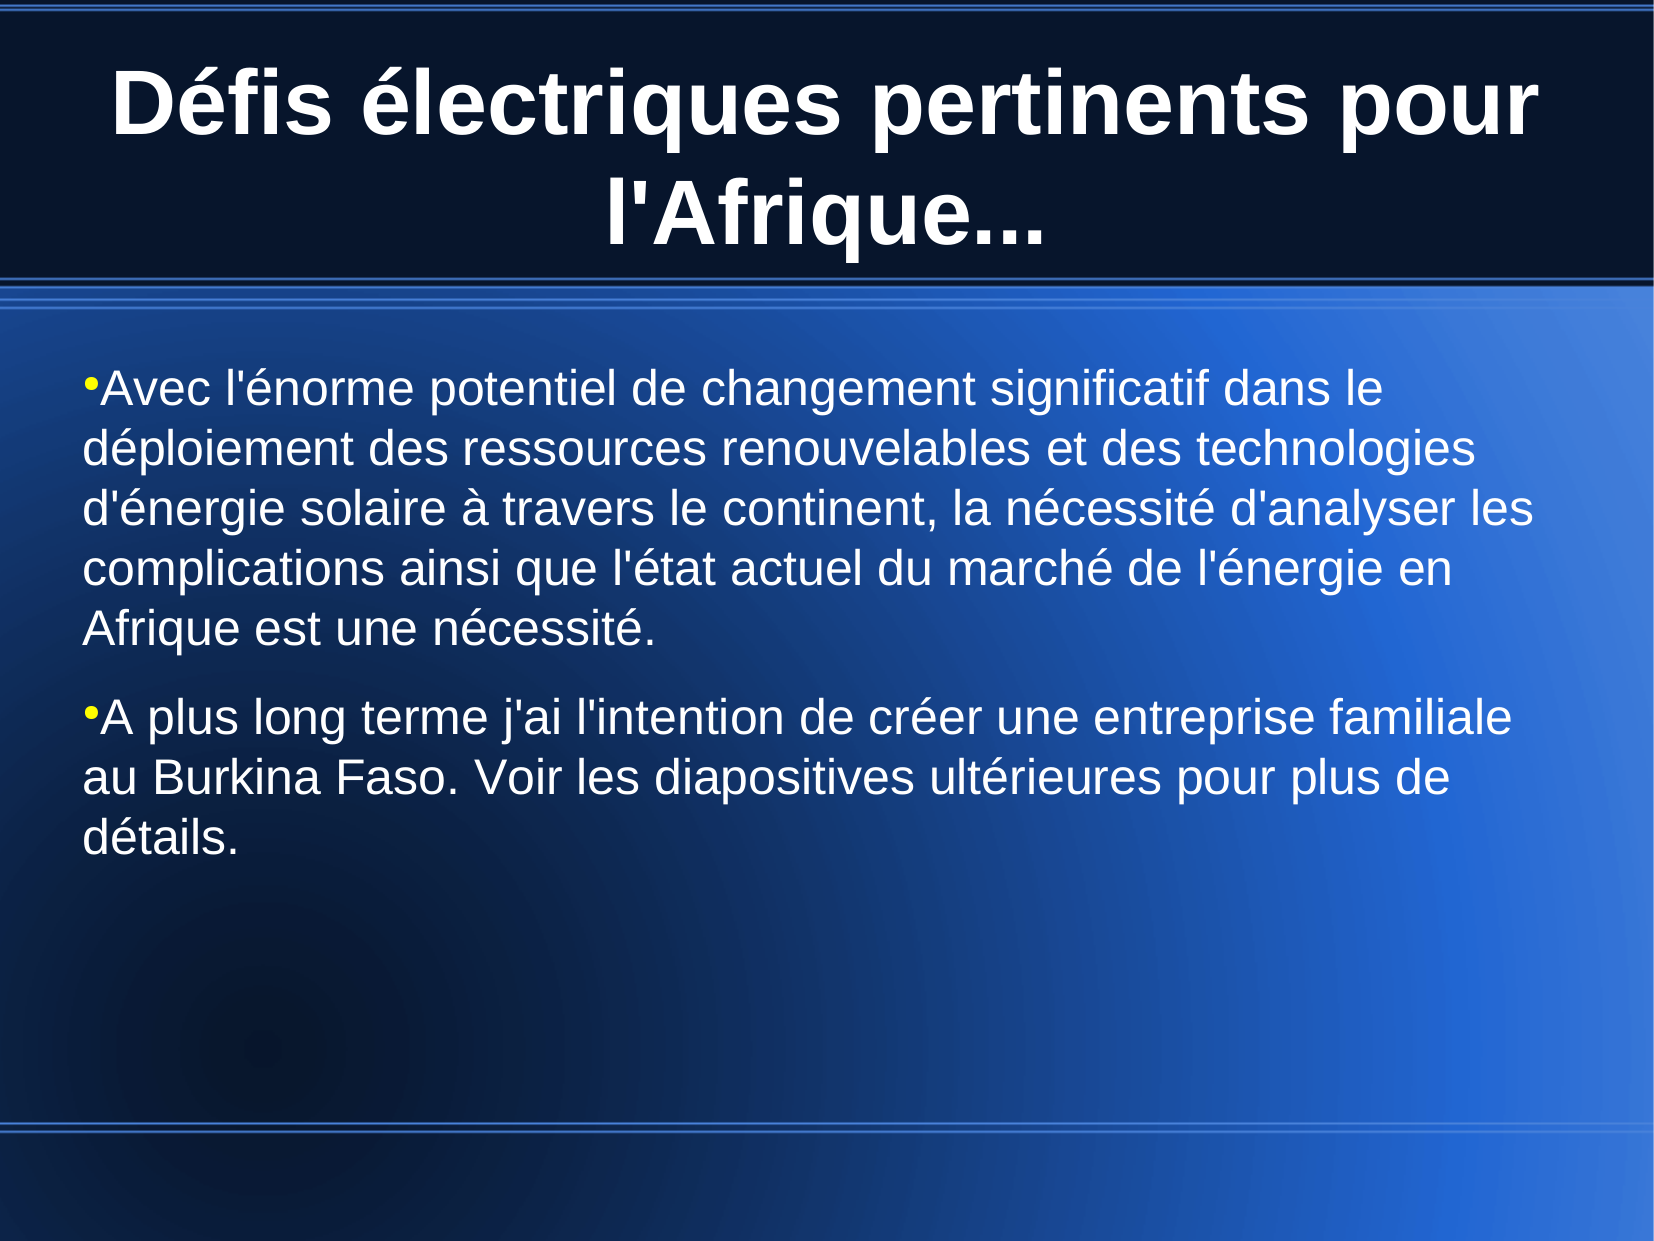

# Défis électriques pertinents pour l'Afrique...
Avec l'énorme potentiel de changement significatif dans le déploiement des ressources renouvelables et des technologies d'énergie solaire à travers le continent, la nécessité d'analyser les complications ainsi que l'état actuel du marché de l'énergie en Afrique est une nécessité.
A plus long terme j'ai l'intention de créer une entreprise familiale au Burkina Faso. Voir les diapositives ultérieures pour plus de détails.